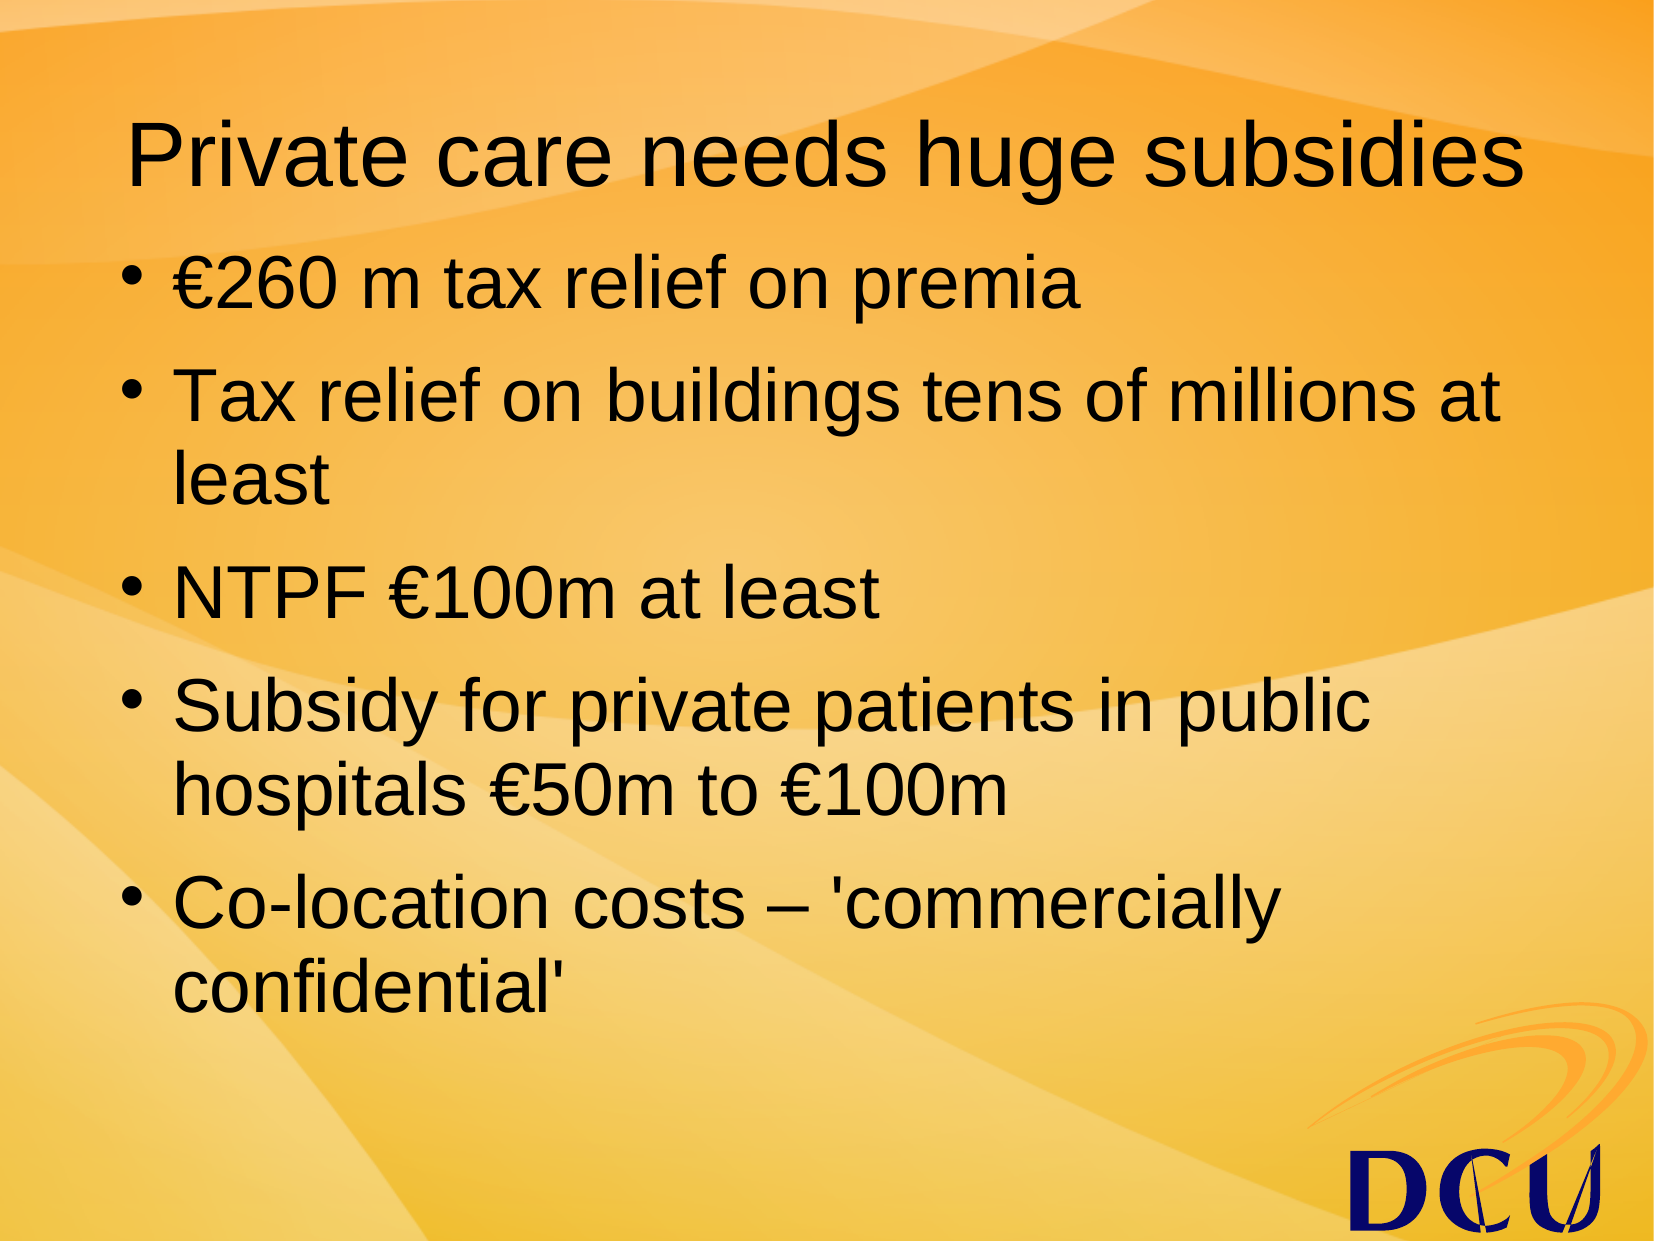

# Private care needs huge subsidies
€260 m tax relief on premia
Tax relief on buildings tens of millions at least
NTPF €100m at least
Subsidy for private patients in public hospitals €50m to €100m
Co-location costs – 'commercially confidential'